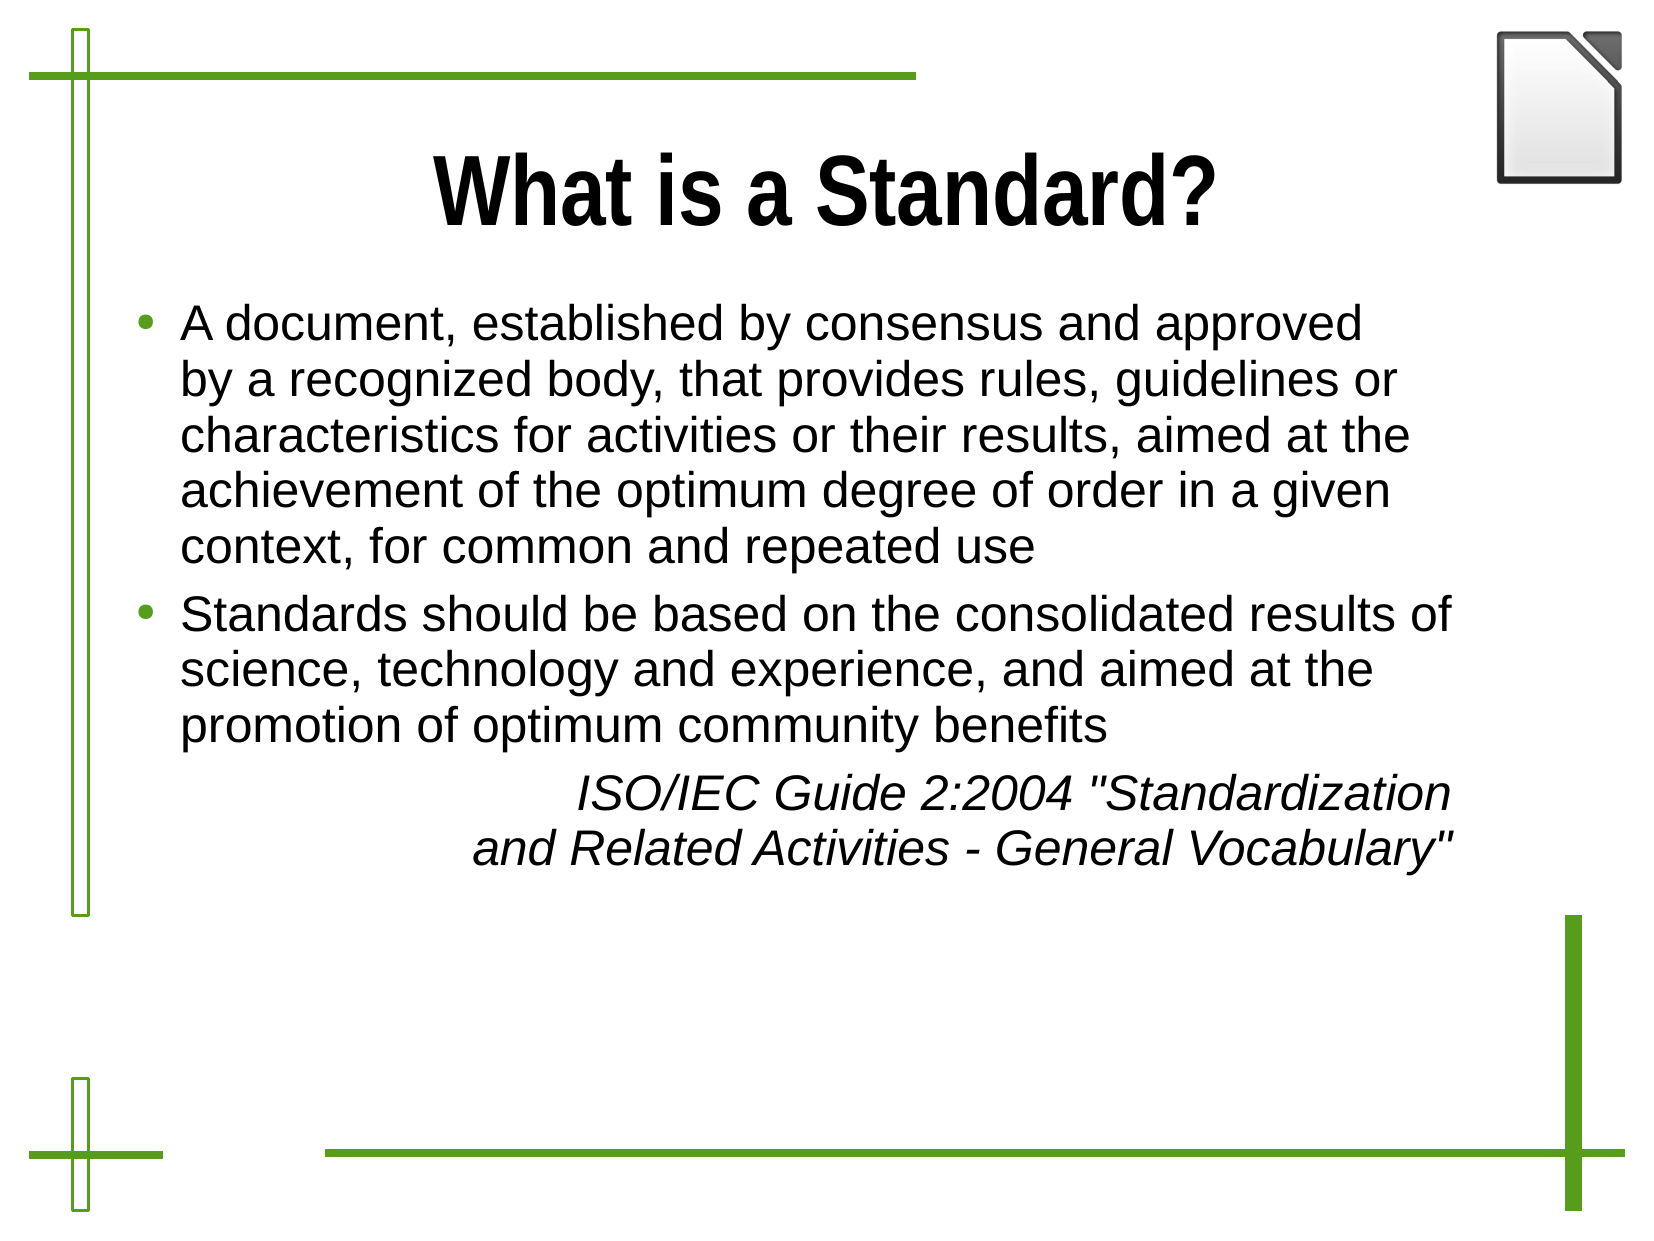

# What is a Standard?
A document, established by consensus and approved
by a recognized body, that provides rules, guidelines or characteristics for activities or their results, aimed at the achievement of the optimum degree of order in a given context, for common and repeated use
Standards should be based on the consolidated results of science, technology and experience, and aimed at the promotion of optimum community benefits
ISO/IEC Guide 2:2004 "Standardization
and Related Activities - General Vocabulary"